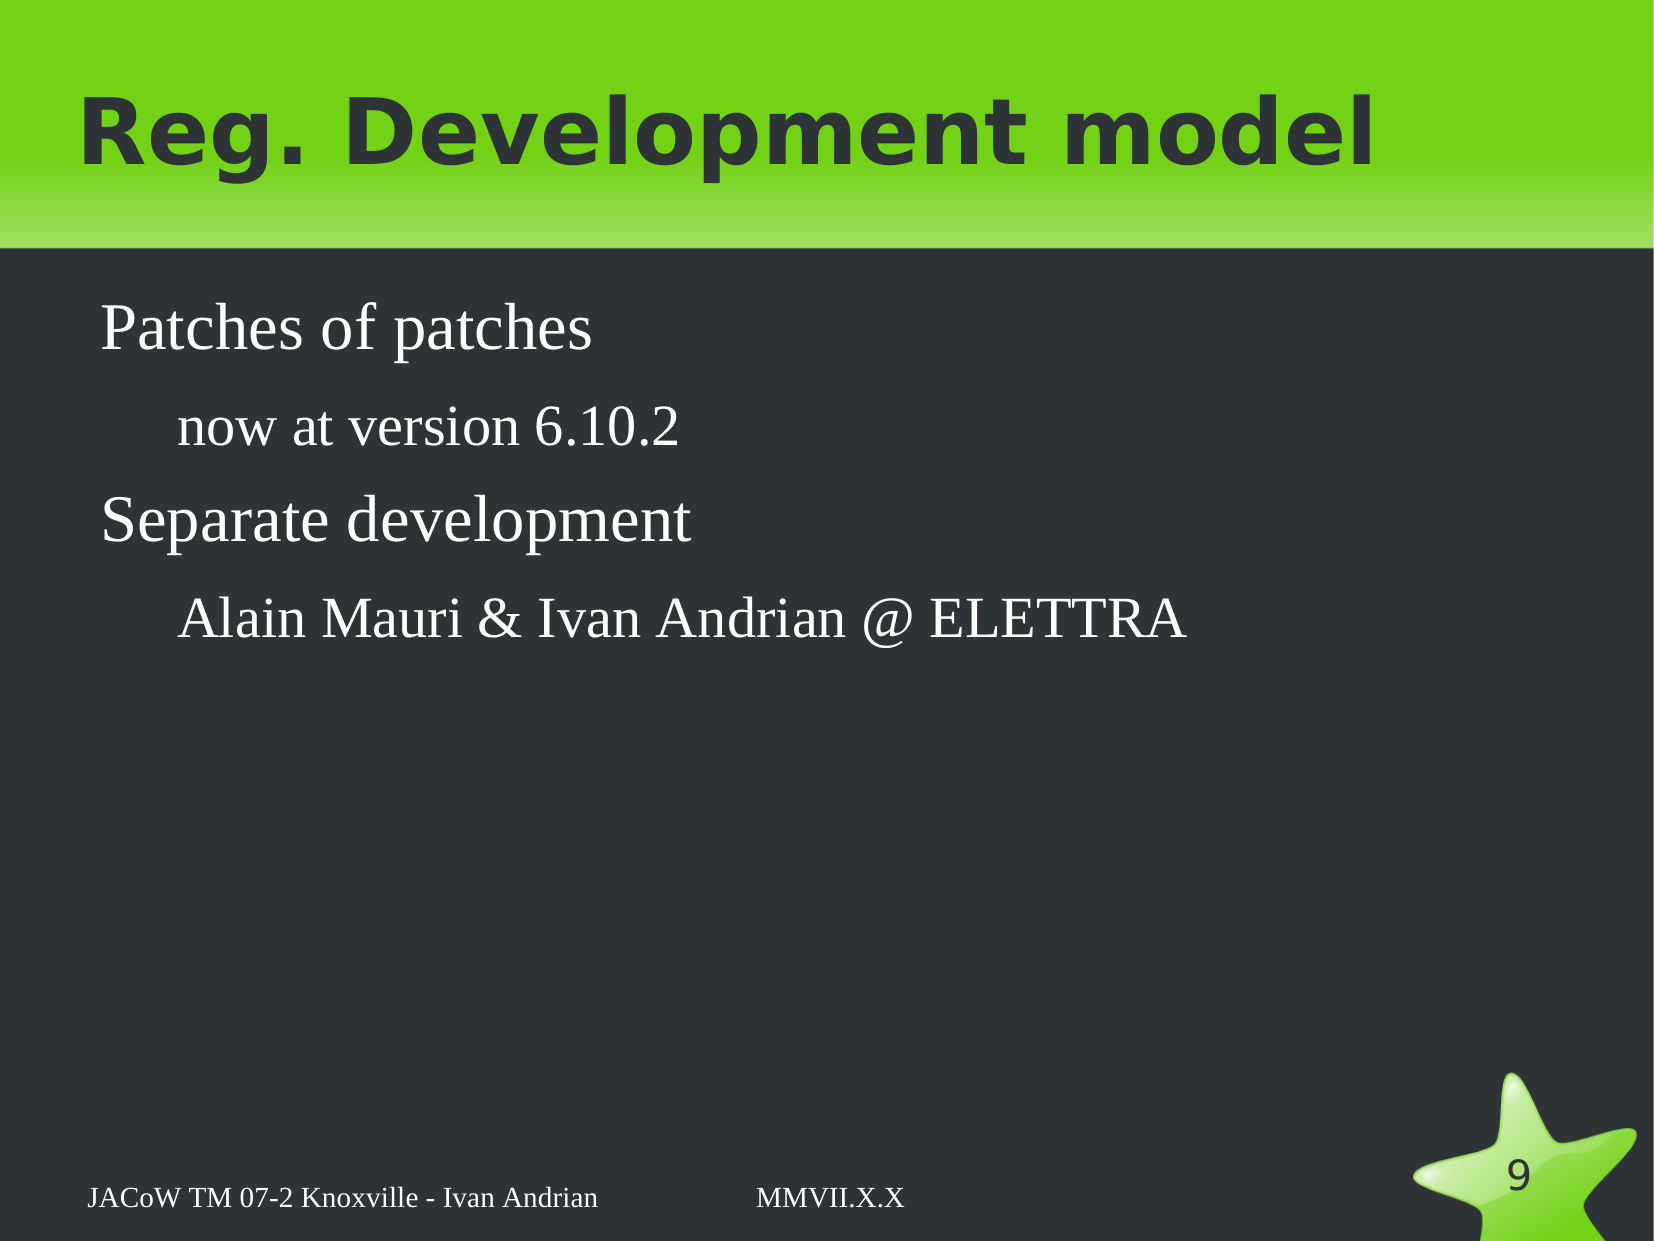

# Reg. Development model
Patches of patches
now at version 6.10.2
Separate development
Alain Mauri & Ivan Andrian @ ELETTRA
9
MMVII.X.X
JACoW TM 07-2 Knoxville - Ivan Andrian